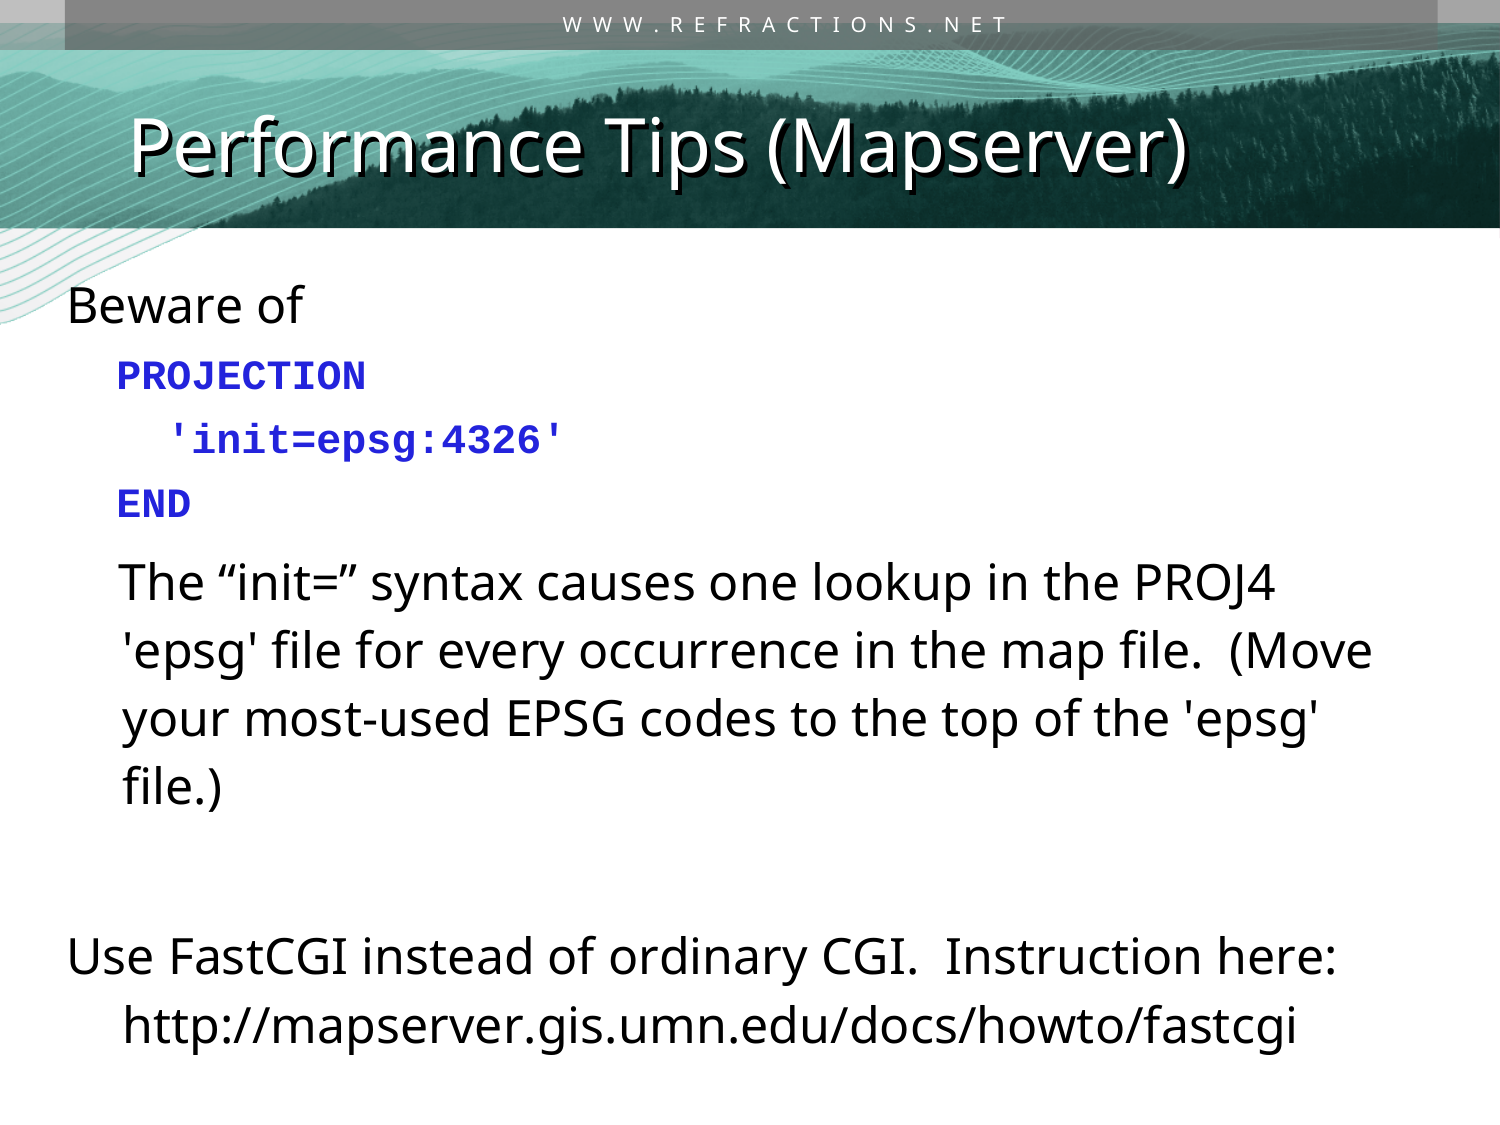

# Performance Tips (Mapserver)
Beware of
 PROJECTION
 'init=epsg:4326'
 END
 The “init=” syntax causes one lookup in the PROJ4 'epsg' file for every occurrence in the map file. (Move your most-used EPSG codes to the top of the 'epsg' file.)
Use FastCGI instead of ordinary CGI. Instruction here: http://mapserver.gis.umn.edu/docs/howto/fastcgi
Ensure you have enough FastCGI processes.